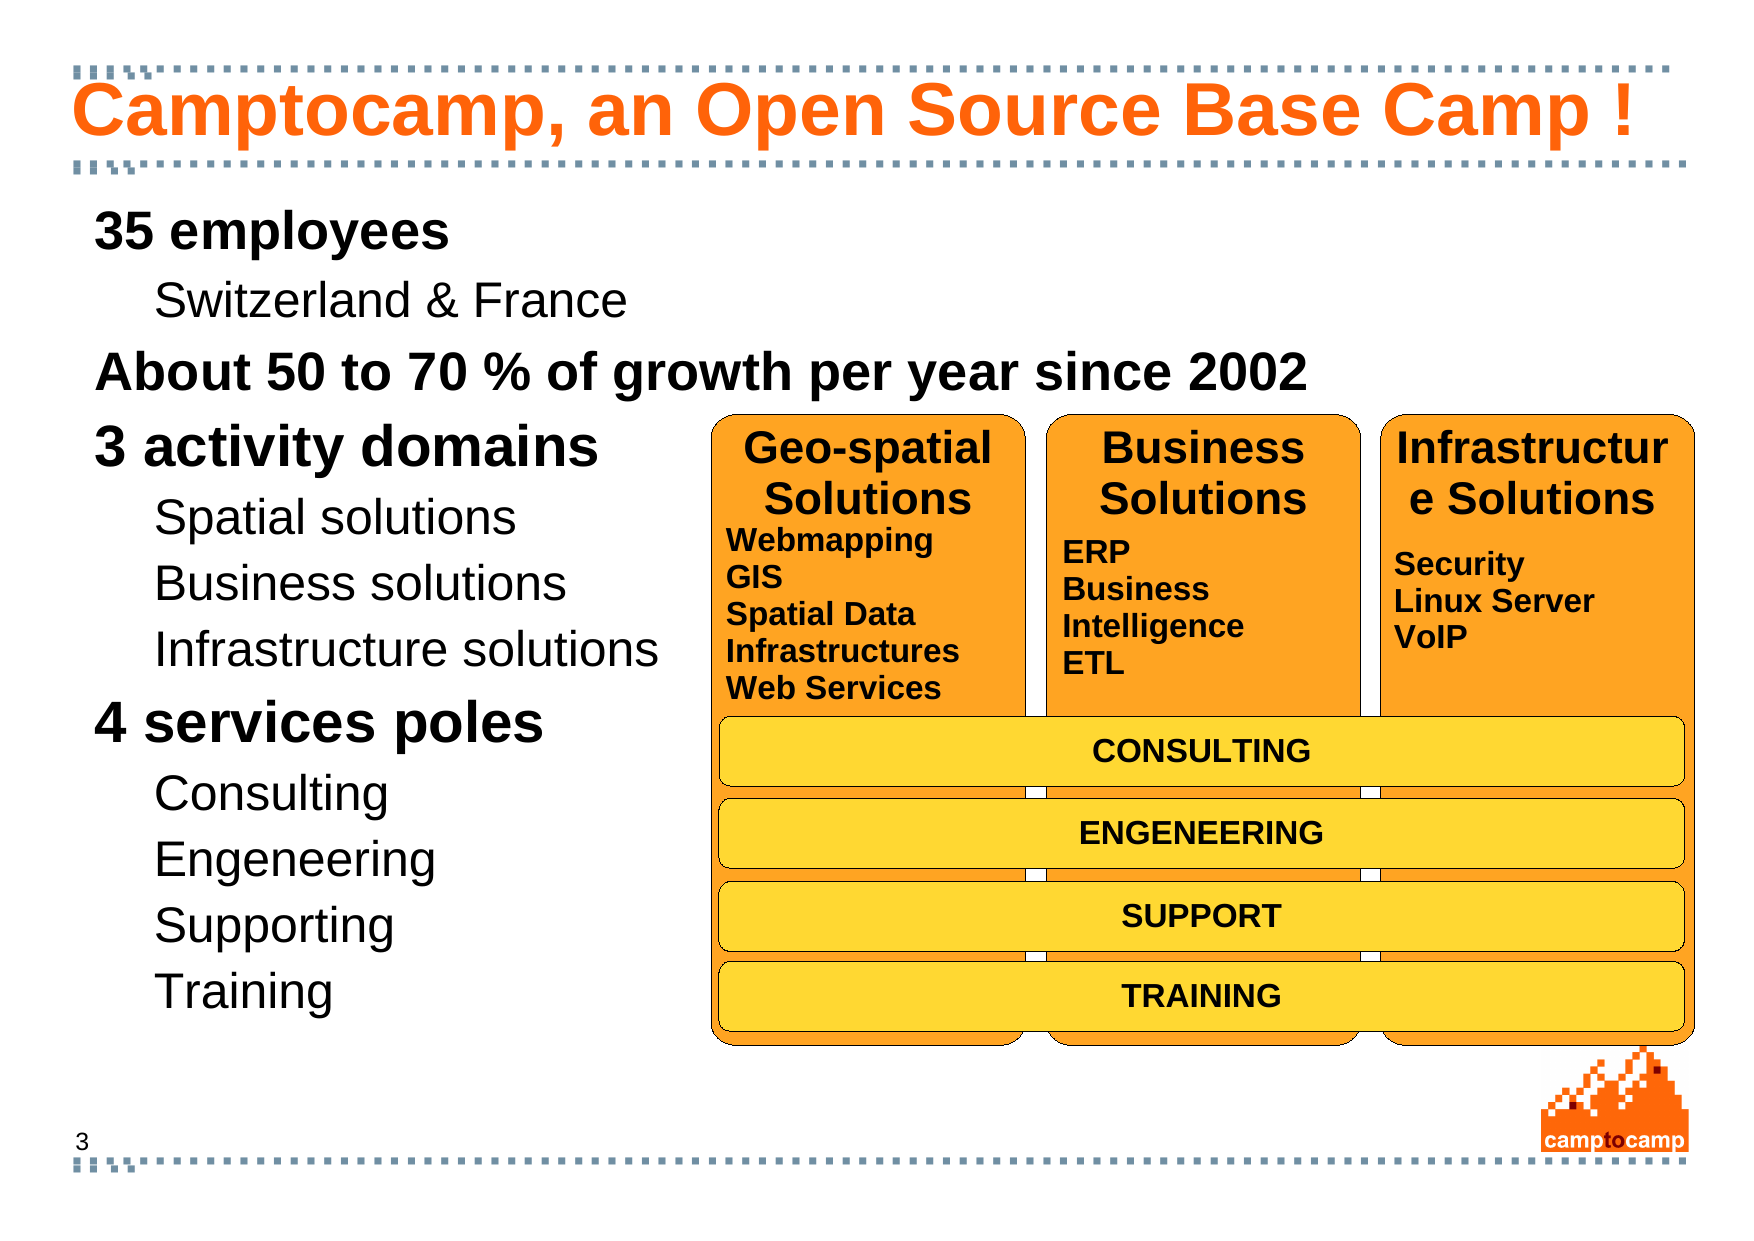

# Camptocamp, an Open Source Base Camp !
35 employees
Switzerland & France
About 50 to 70 % of growth per year since 2002
3 activity domains
Spatial solutions
Business solutions
Infrastructure solutions
4 services poles
Consulting
Engeneering
Supporting
Training
Geo-spatial Solutions
Business Solutions
Infrastructure Solutions
Webmapping
GIS
Spatial Data Infrastructures
Web Services
ERP
Business Intelligence
ETL
Security
Linux Server
VoIP
CONSULTING
ENGENEERING
SUPPORT
TRAINING
3